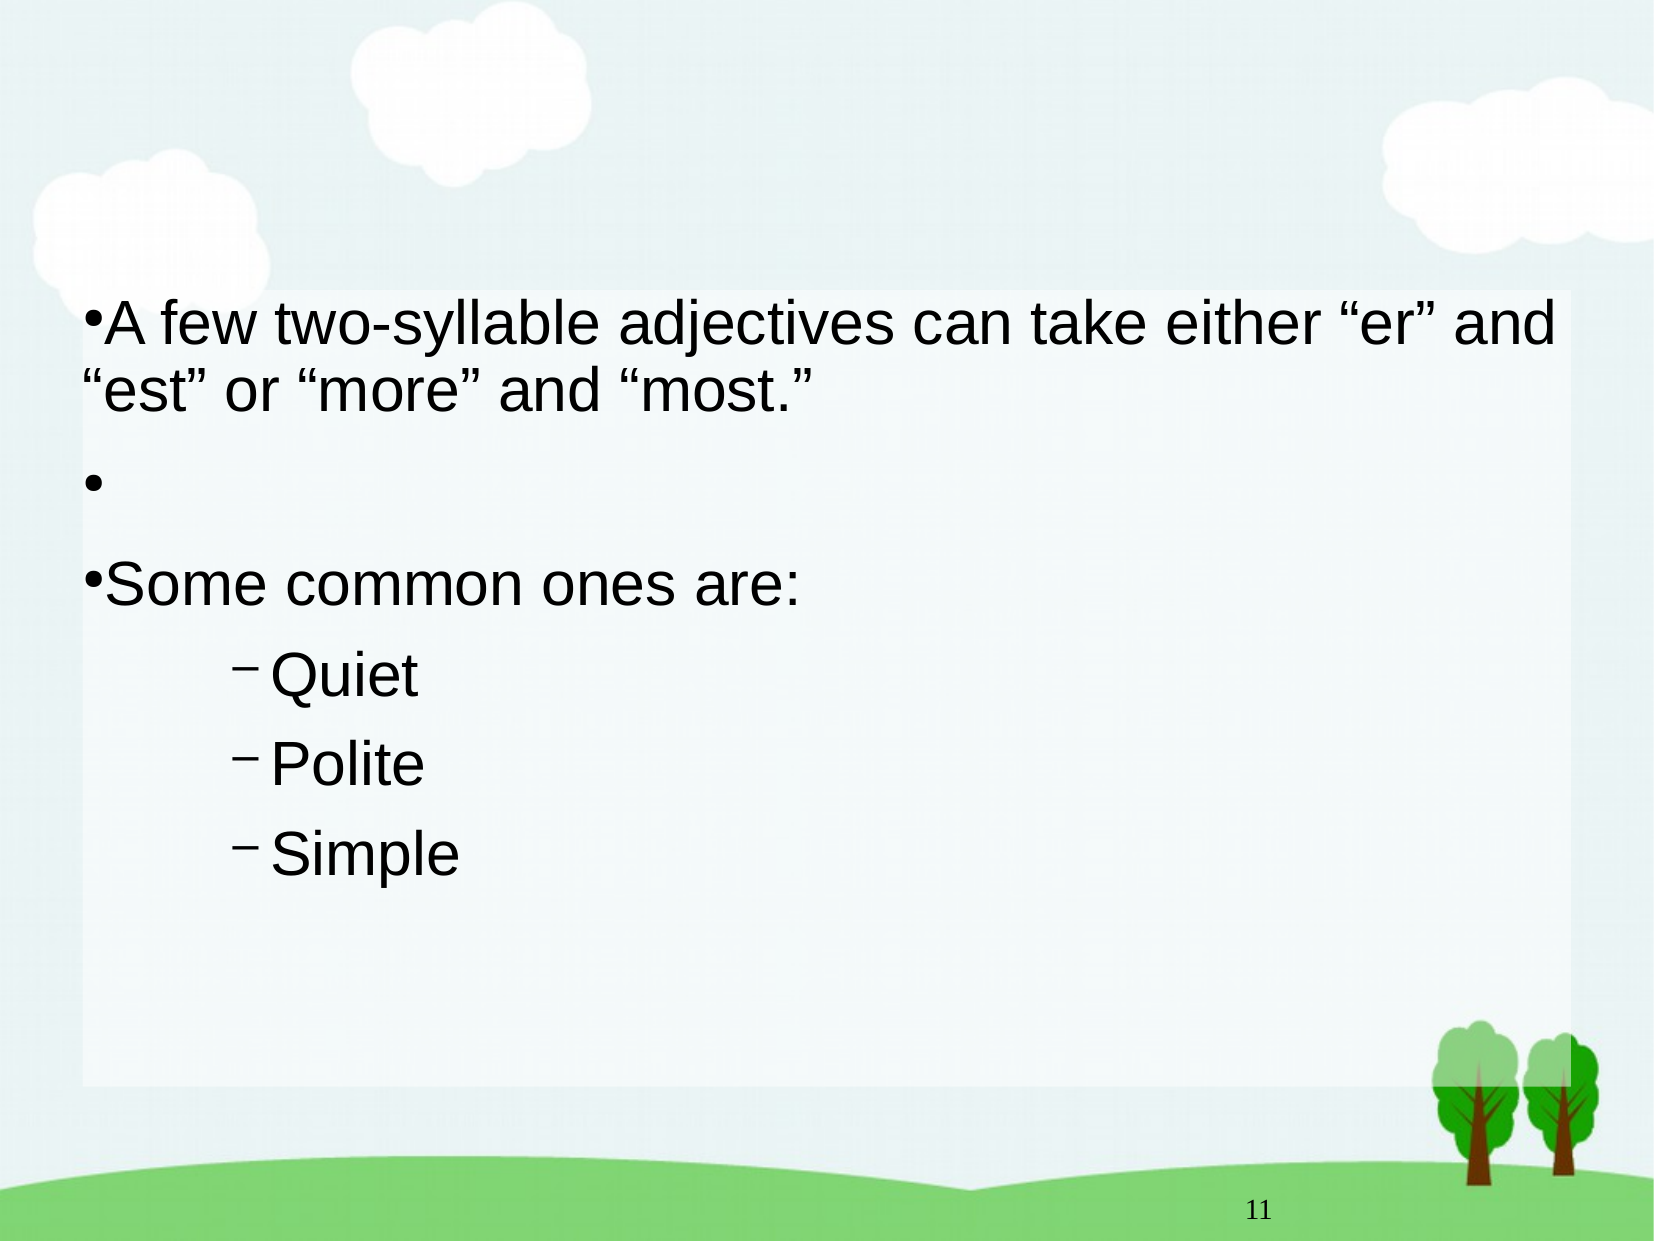

#
A few two-syllable adjectives can take either “er” and “est” or “more” and “most.”
Some common ones are:
Quiet
Polite
Simple